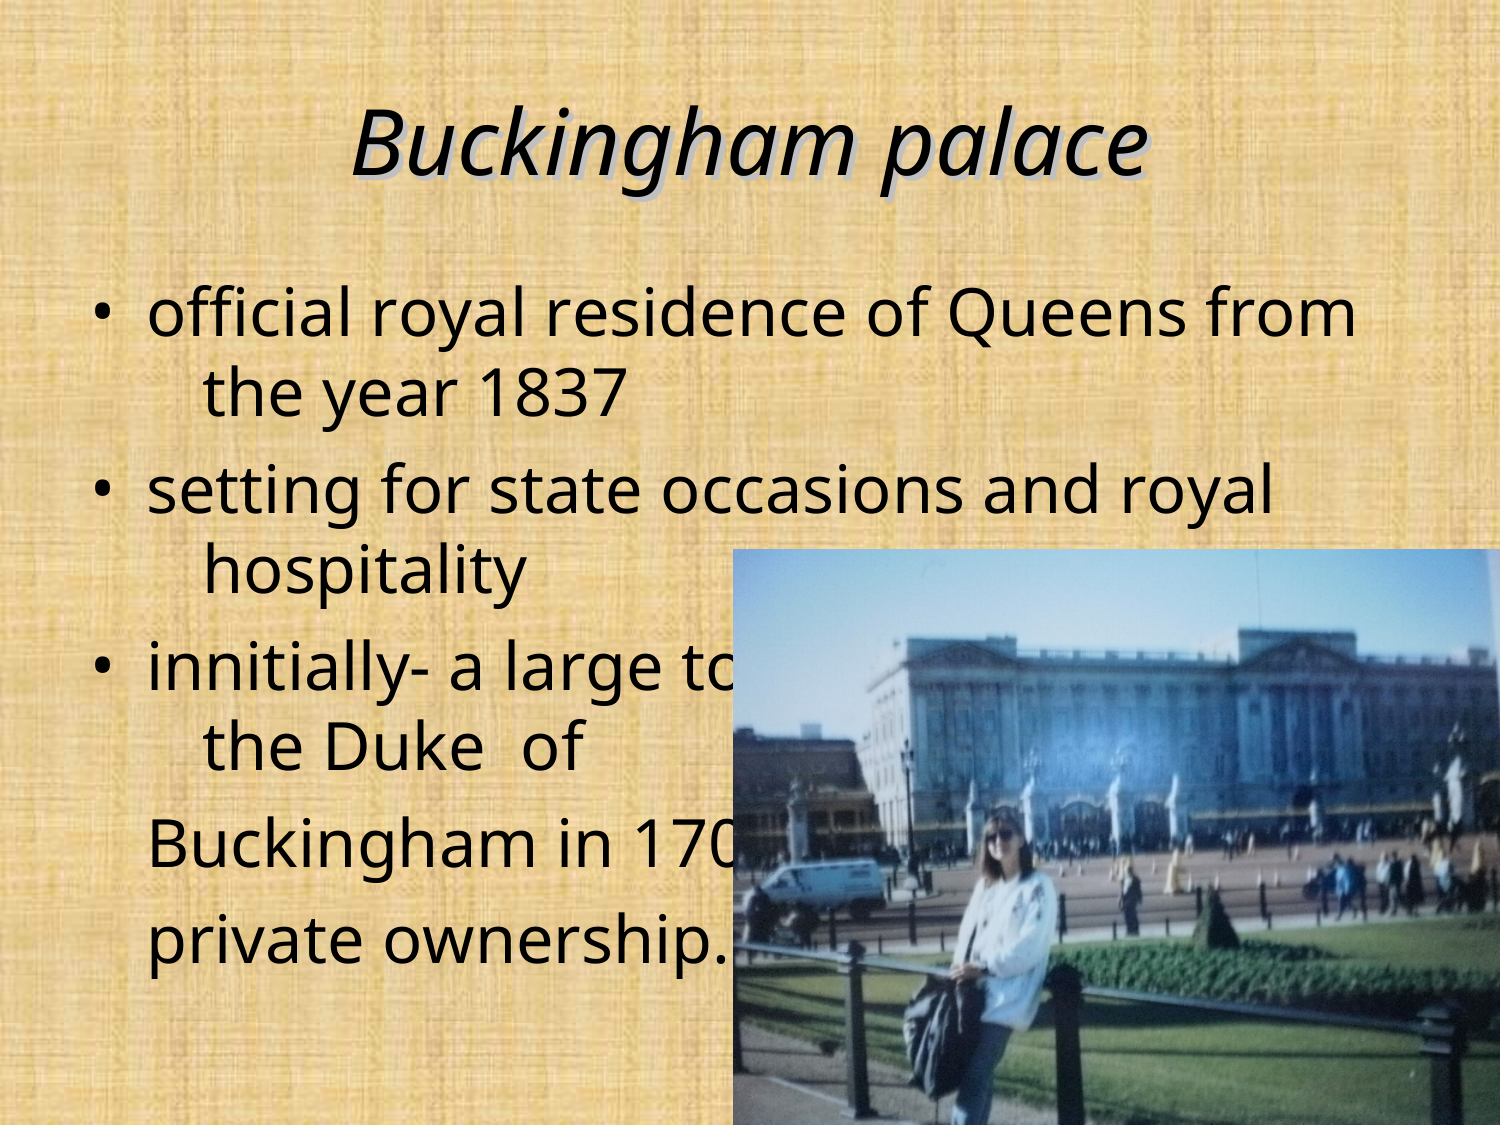

# Buckingham palace
official royal residence of Queens from the year 1837
setting for state occasions and royal hospitality
innitially- a large townhouse built for the Duke of
Buckingham in 1705 in
private ownership.